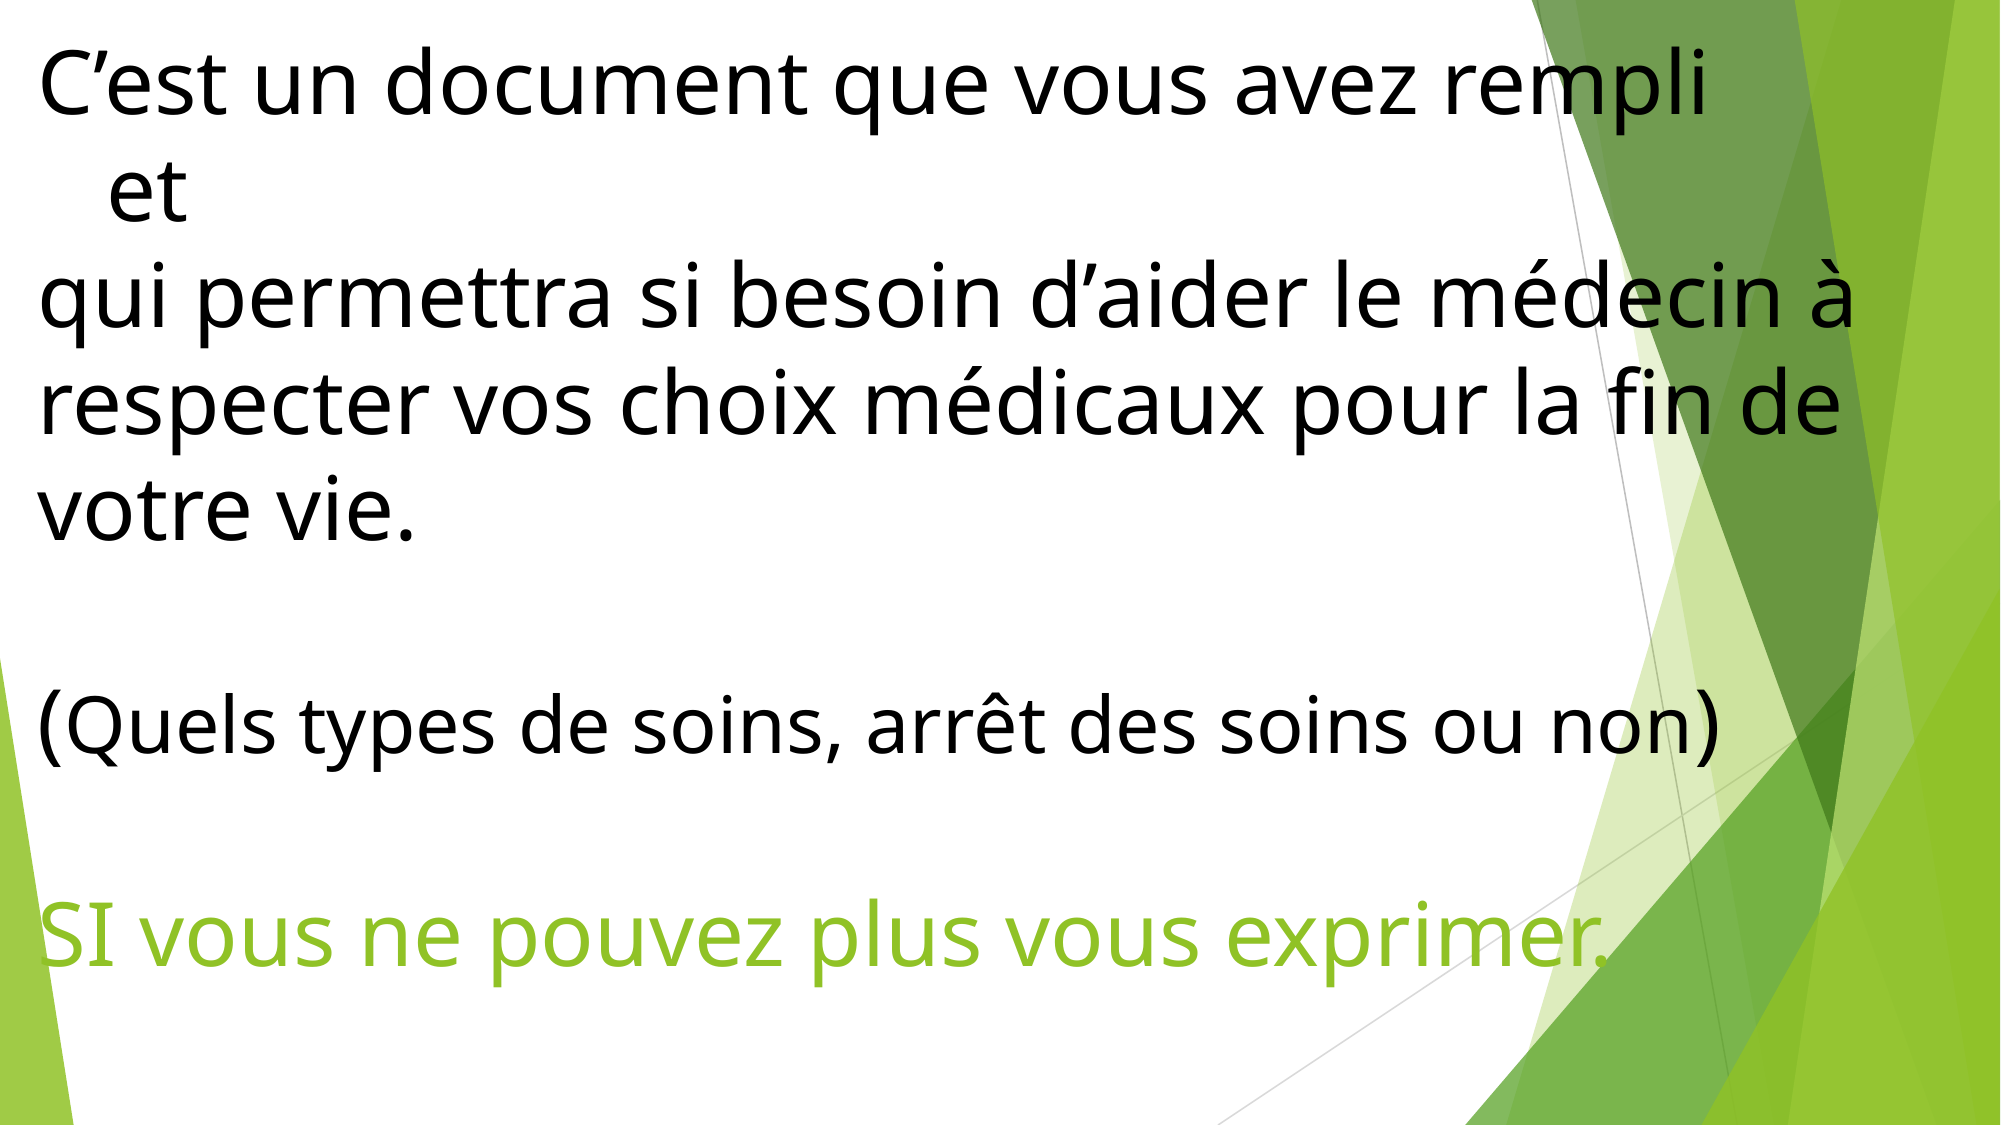

# C’est un document que vous avez rempli et qui permettra si besoin d’aider le médecin à respecter vos choix médicaux pour la fin de votre vie. (Quels types de soins, arrêt des soins ou non) SI vous ne pouvez plus vous exprimer.